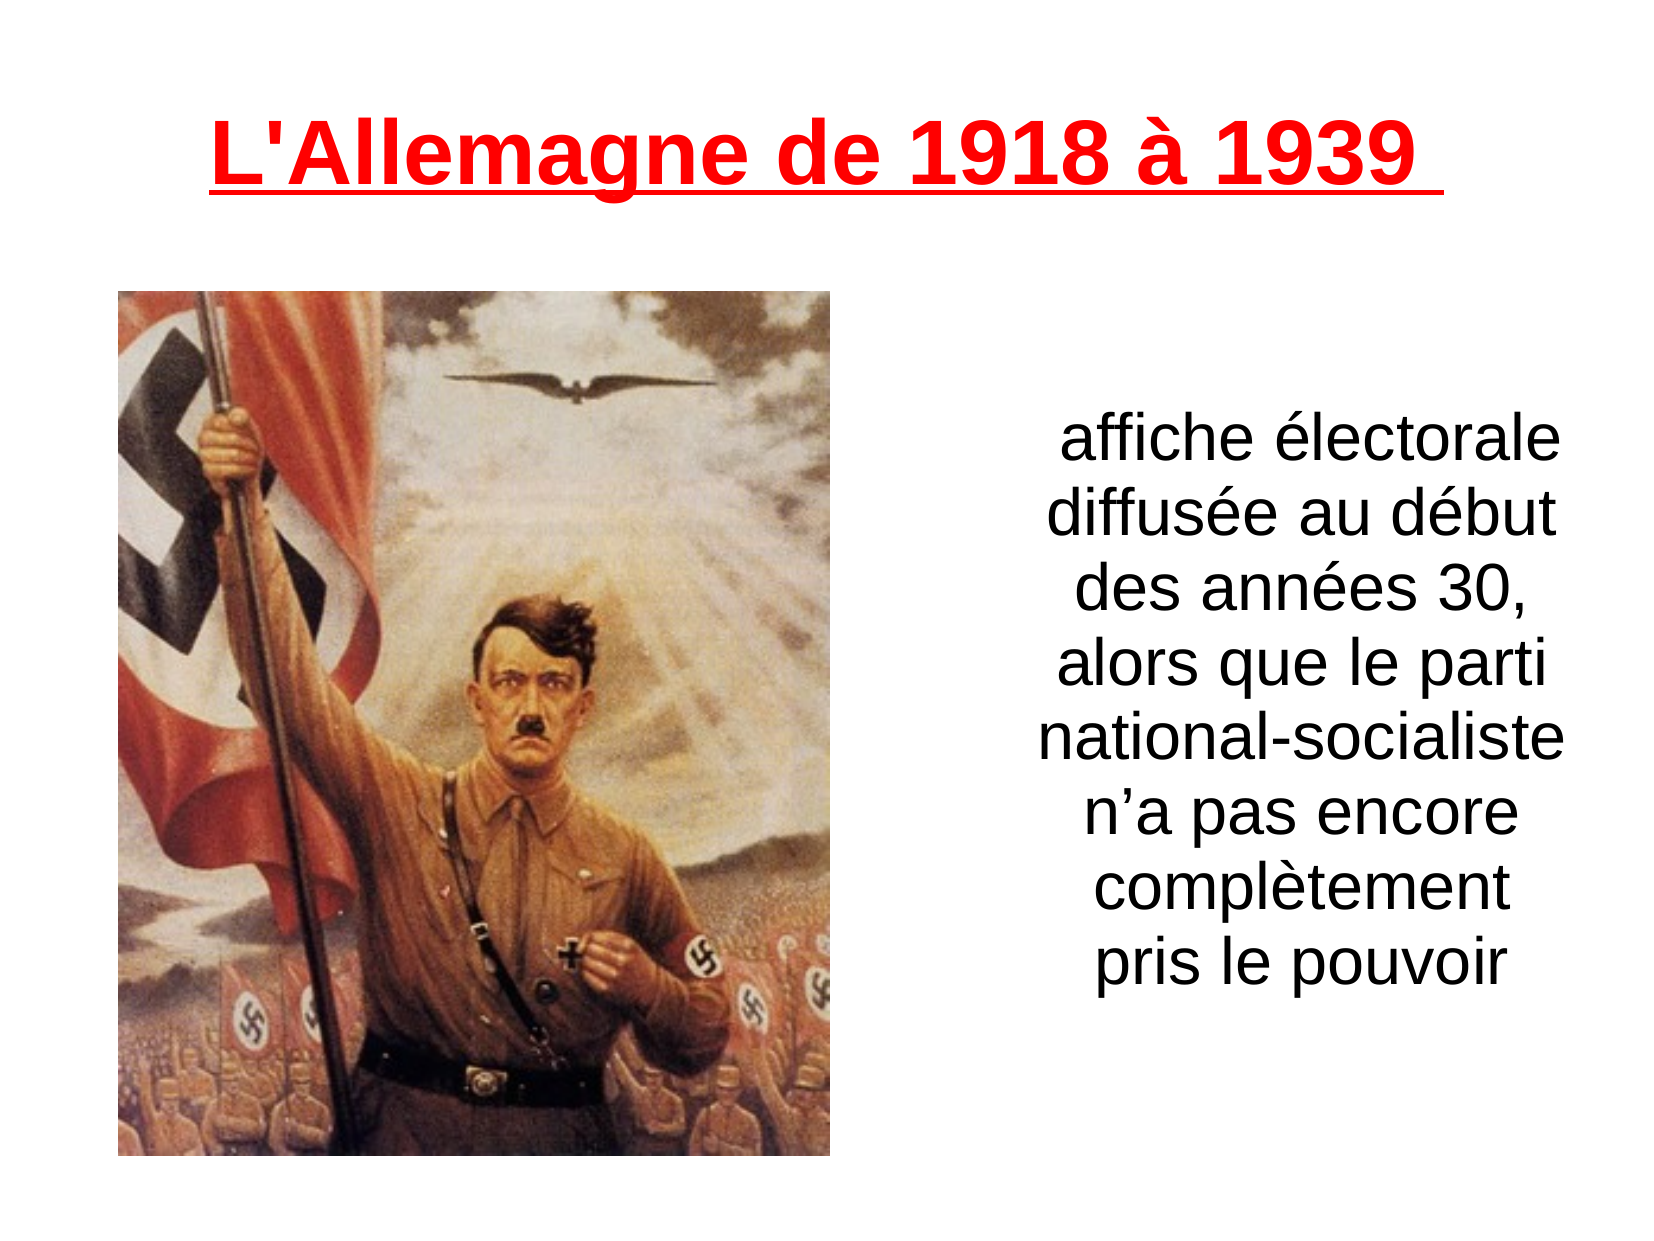

# L'Allemagne de 1918 à 1939
 affiche électorale diffusée au début des années 30, alors que le parti national-socialiste n’a pas encore complètement pris le pouvoir